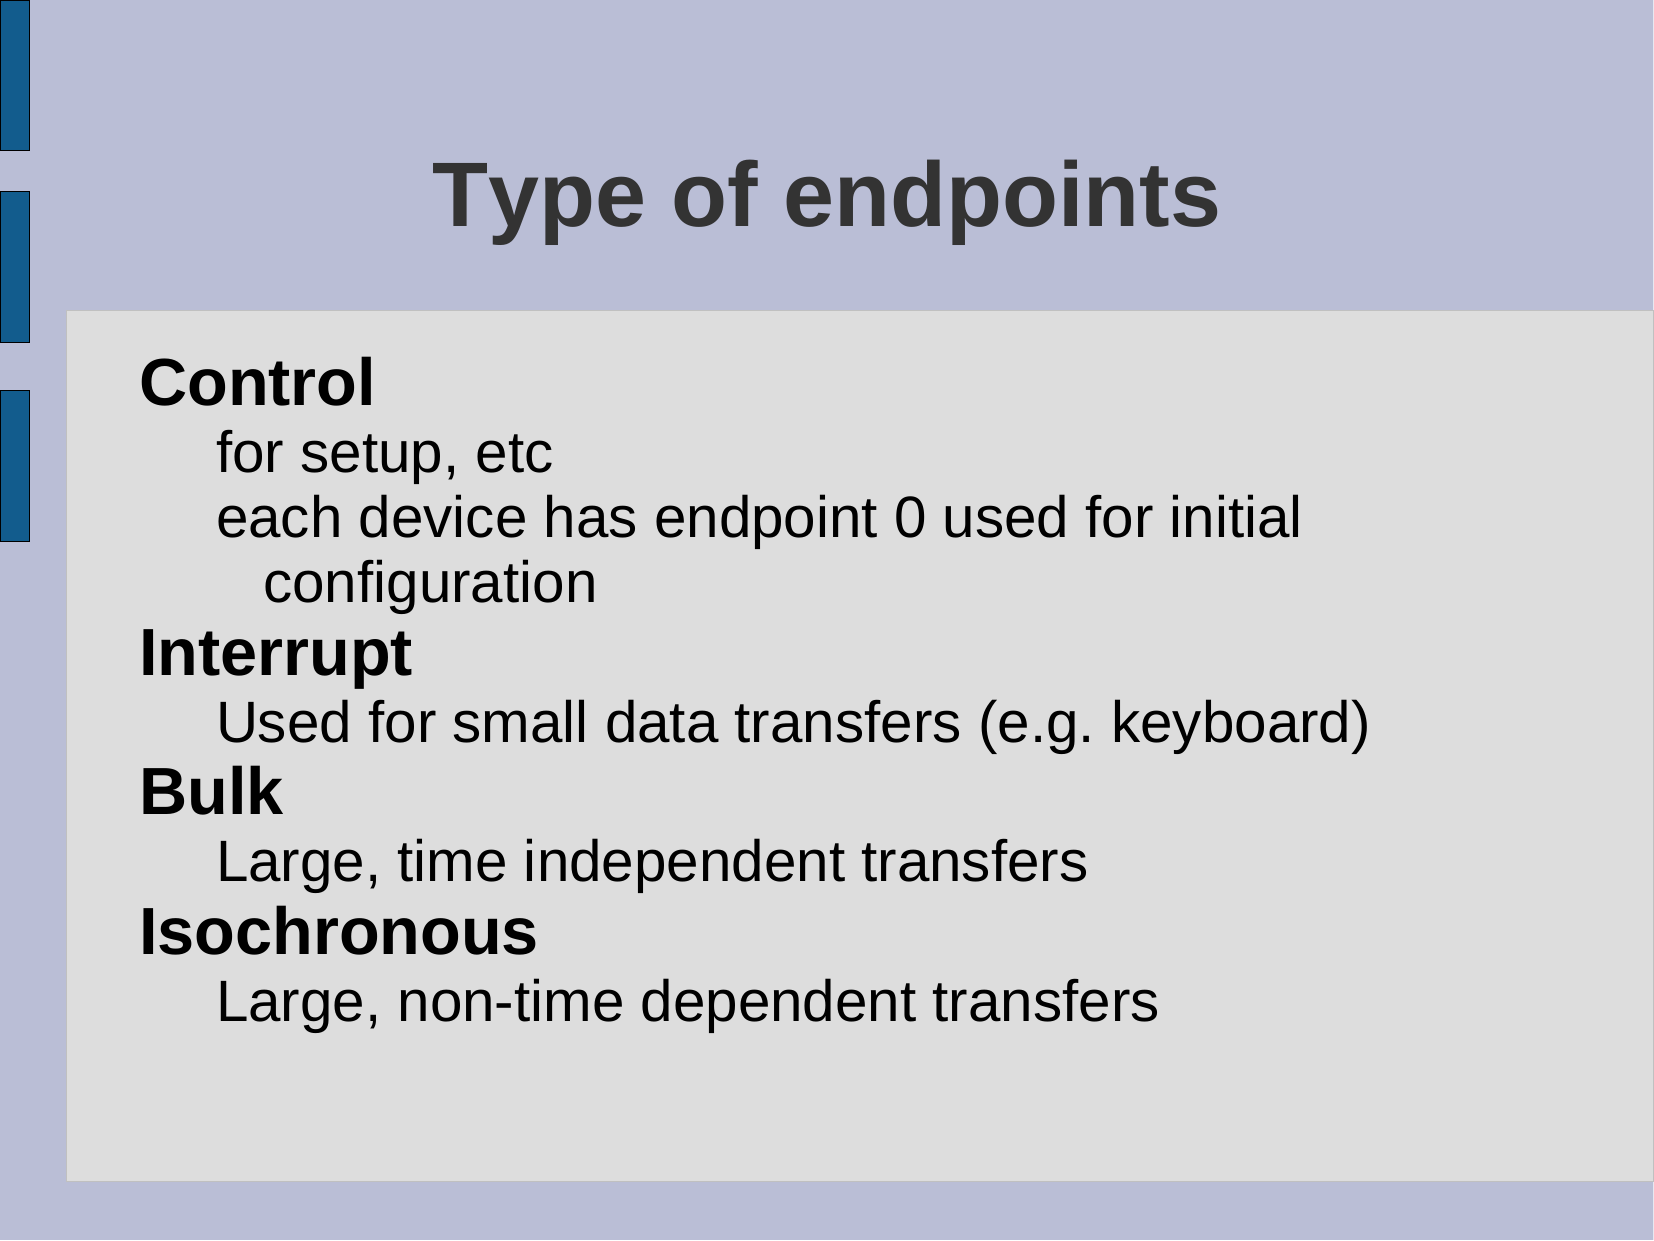

# Type of endpoints
Control
for setup, etc
each device has endpoint 0 used for initial configuration
Interrupt
Used for small data transfers (e.g. keyboard)
Bulk
Large, time independent transfers
Isochronous
Large, non-time dependent transfers